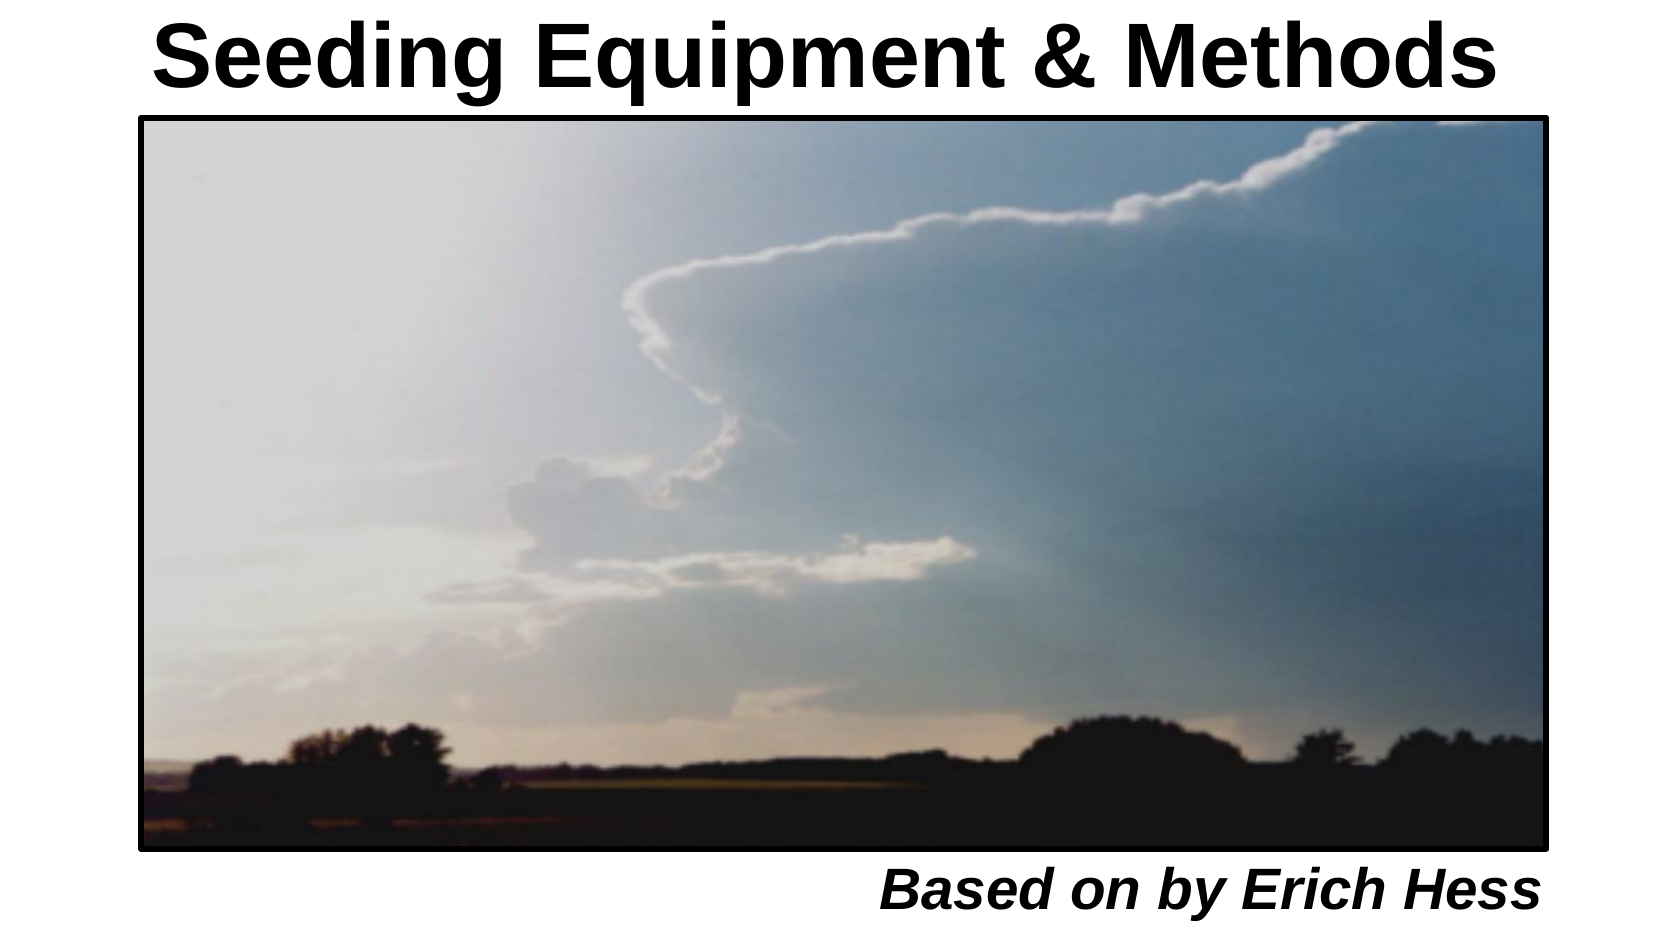

# Seeding Equipment & Methods
Based on by Erich Hess